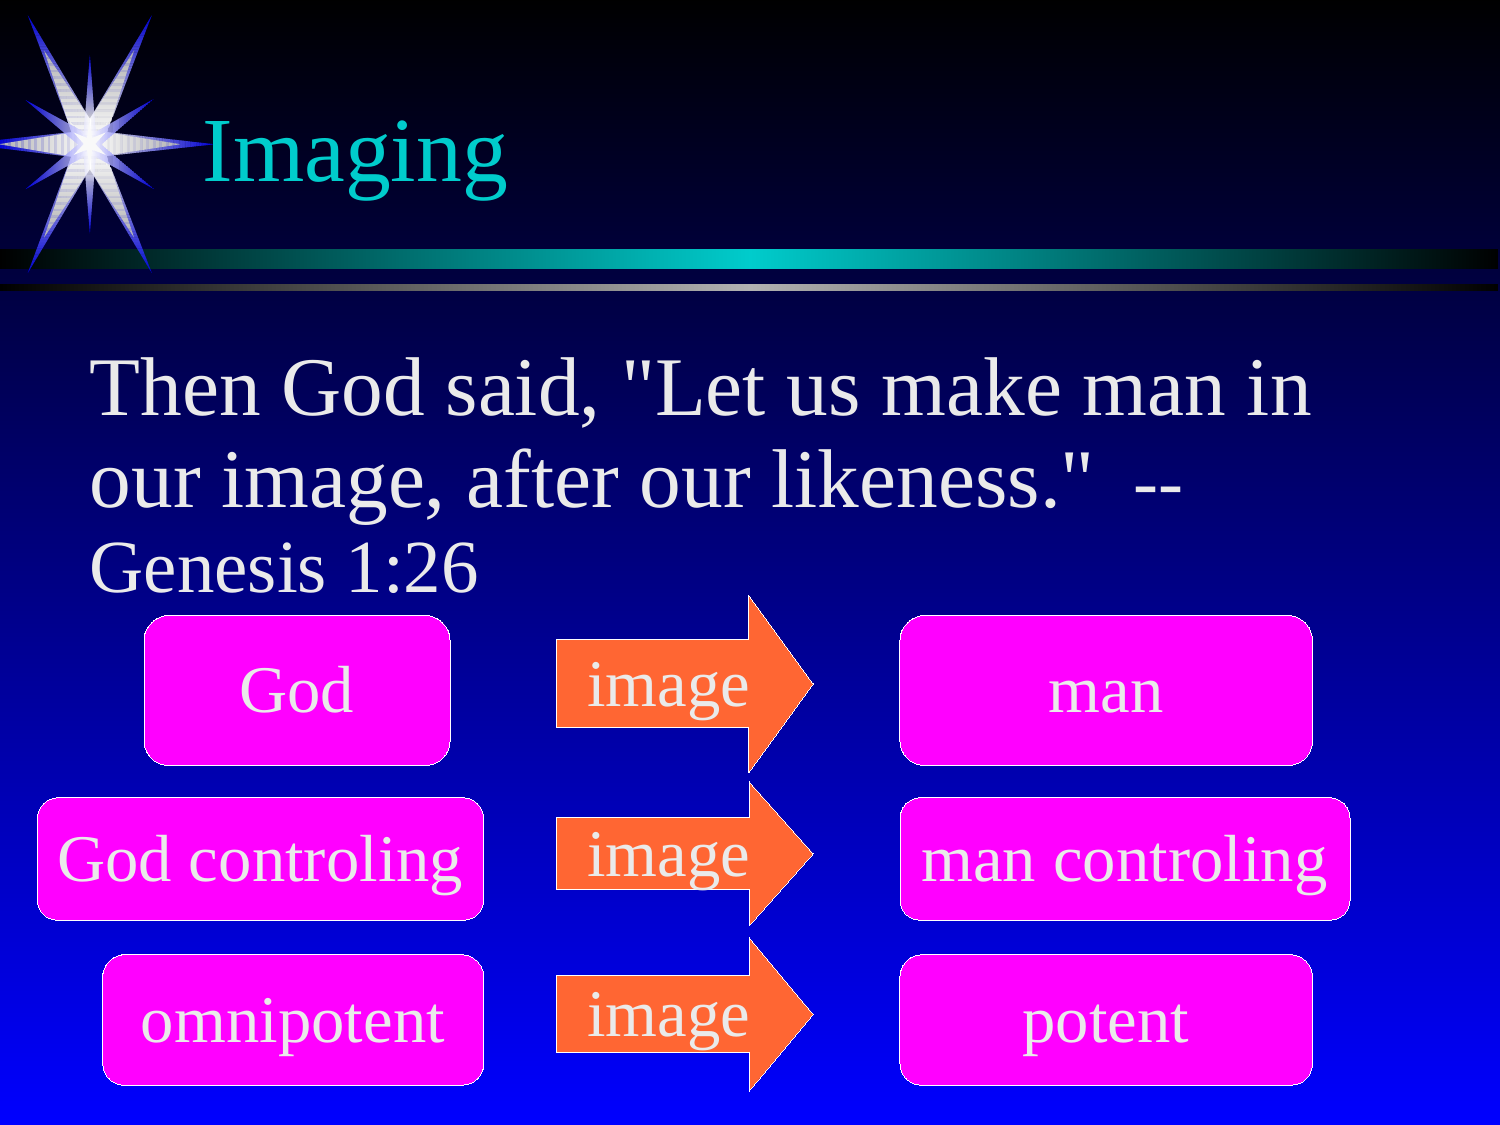

# Imaging
Then God said, "Let us make man in our image, after our likeness." --Genesis 1:26
image
God
man
image
man controling
God controling
image
potent
omnipotent